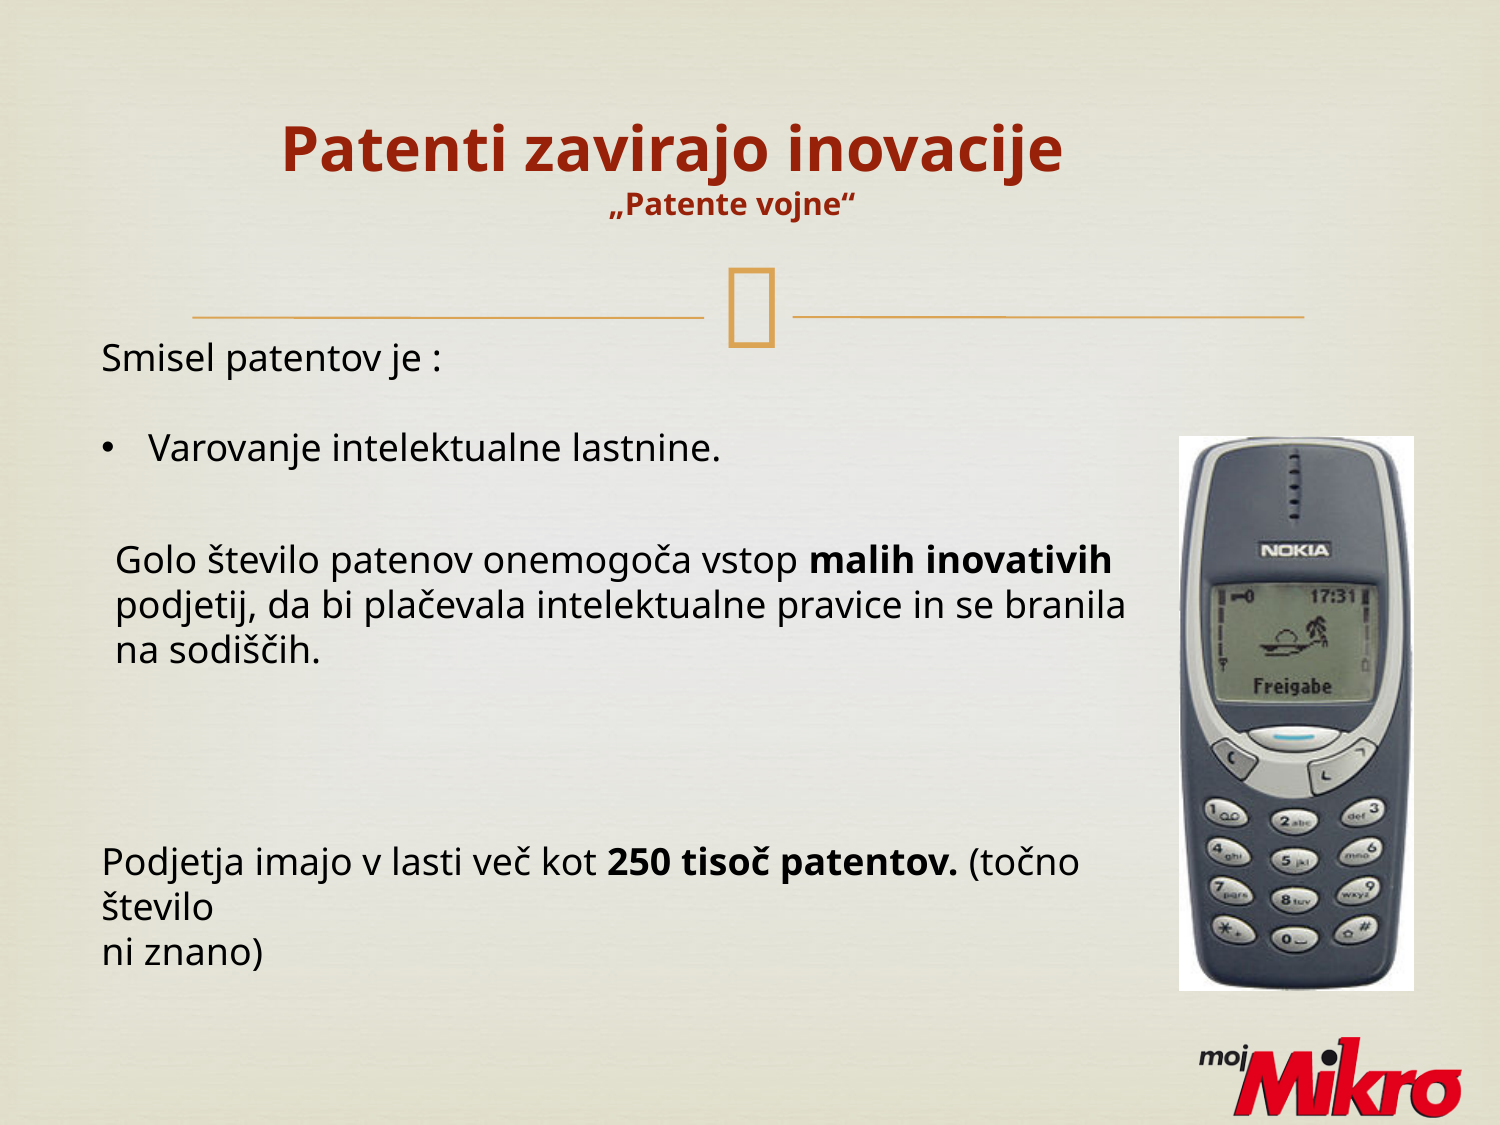

Patenti zavirajo inovacije
„Patente vojne“
Smisel patentov je :
Varovanje intelektualne lastnine.
Golo število patenov onemogoča vstop malih inovativih podjetij, da bi plačevala intelektualne pravice in se branila
na sodiščih.
Podjetja imajo v lasti več kot 250 tisoč patentov. (točno število
ni znano)